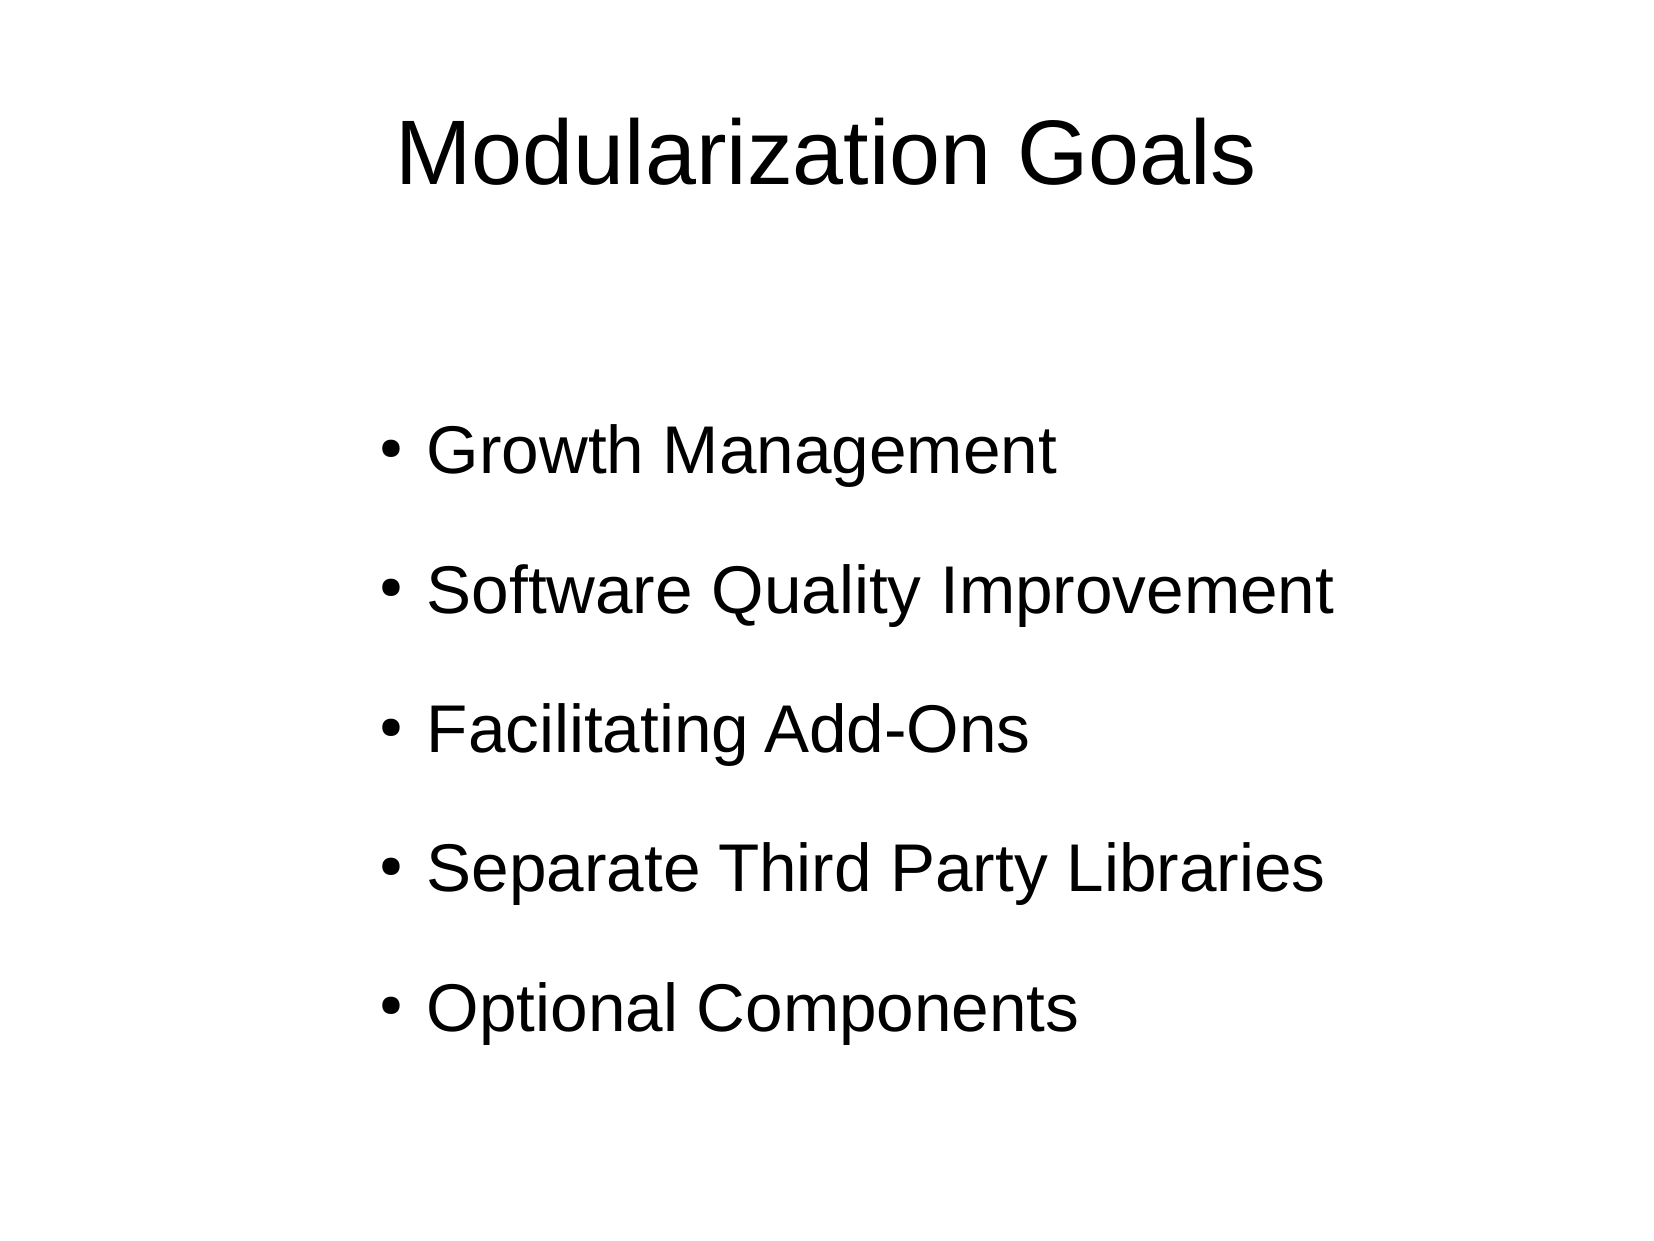

# Modularization Goals
Growth Management
Software Quality Improvement
Facilitating Add-Ons
Separate Third Party Libraries
Optional Components